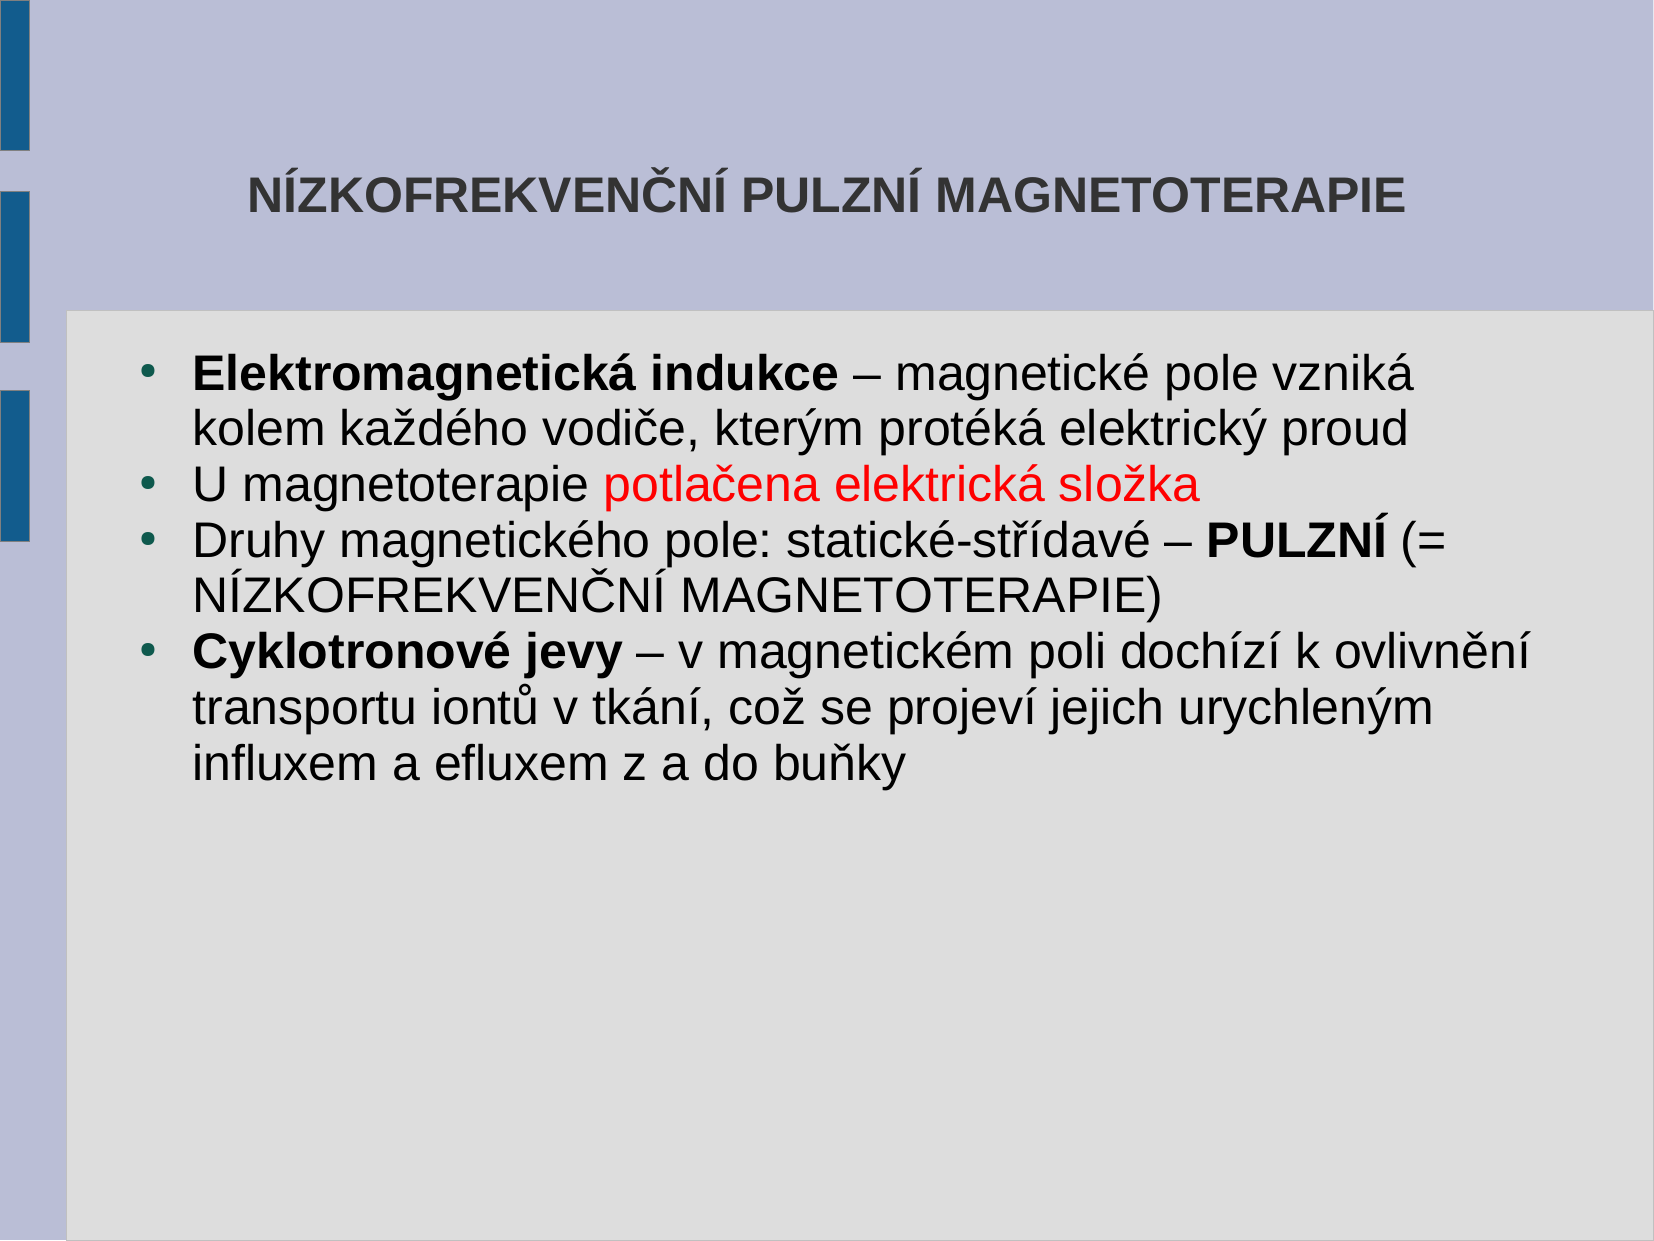

# NÍZKOFREKVENČNÍ PULZNÍ MAGNETOTERAPIE
Elektromagnetická indukce – magnetické pole vzniká kolem každého vodiče, kterým protéká elektrický proud
U magnetoterapie potlačena elektrická složka
Druhy magnetického pole: statické-střídavé – PULZNÍ (= NÍZKOFREKVENČNÍ MAGNETOTERAPIE)
Cyklotronové jevy – v magnetickém poli dochízí k ovlivnění transportu iontů v tkání, což se projeví jejich urychleným influxem a efluxem z a do buňky